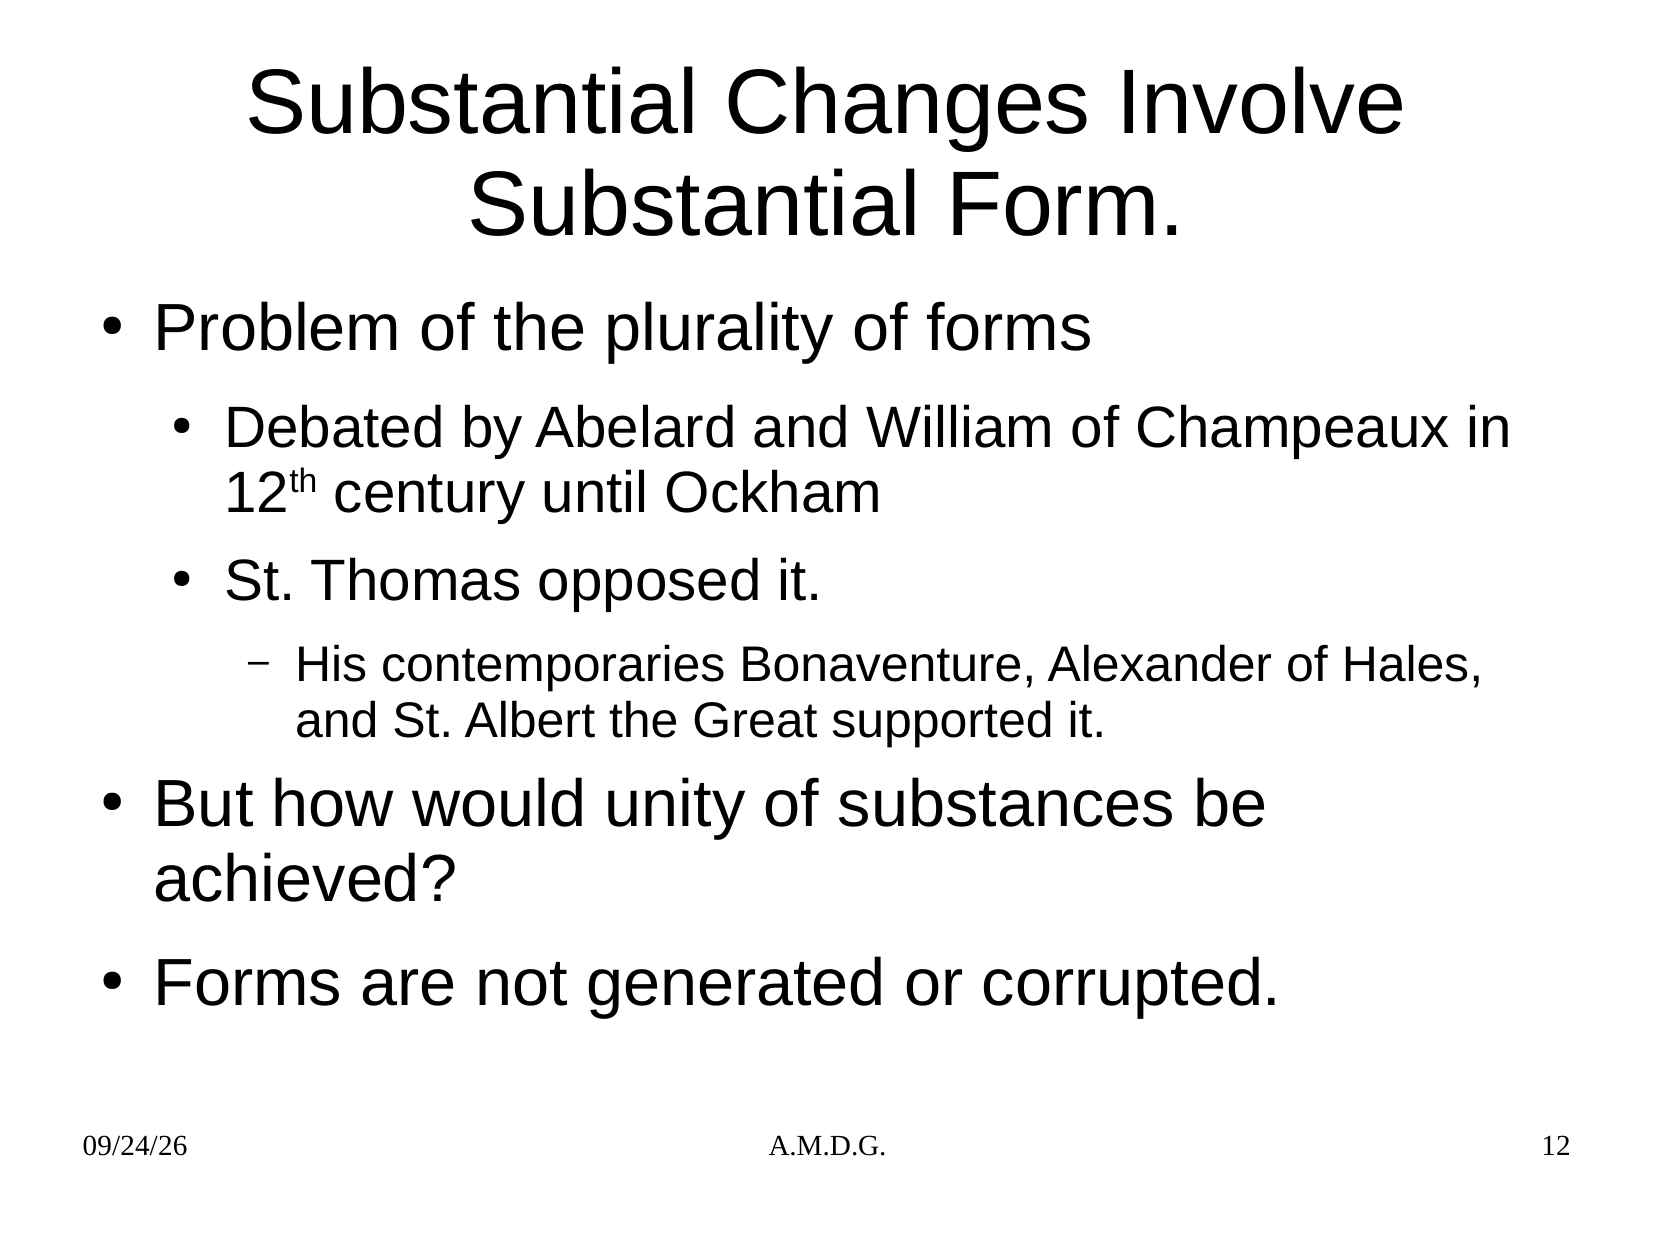

# Substantial Changes Involve Substantial Form.
Problem of the plurality of forms
Debated by Abelard and William of Champeaux in 12th century until Ockham
St. Thomas opposed it.
His contemporaries Bonaventure, Alexander of Hales, and St. Albert the Great supported it.
But how would unity of substances be achieved?
Forms are not generated or corrupted.
A.M.D.G.
12